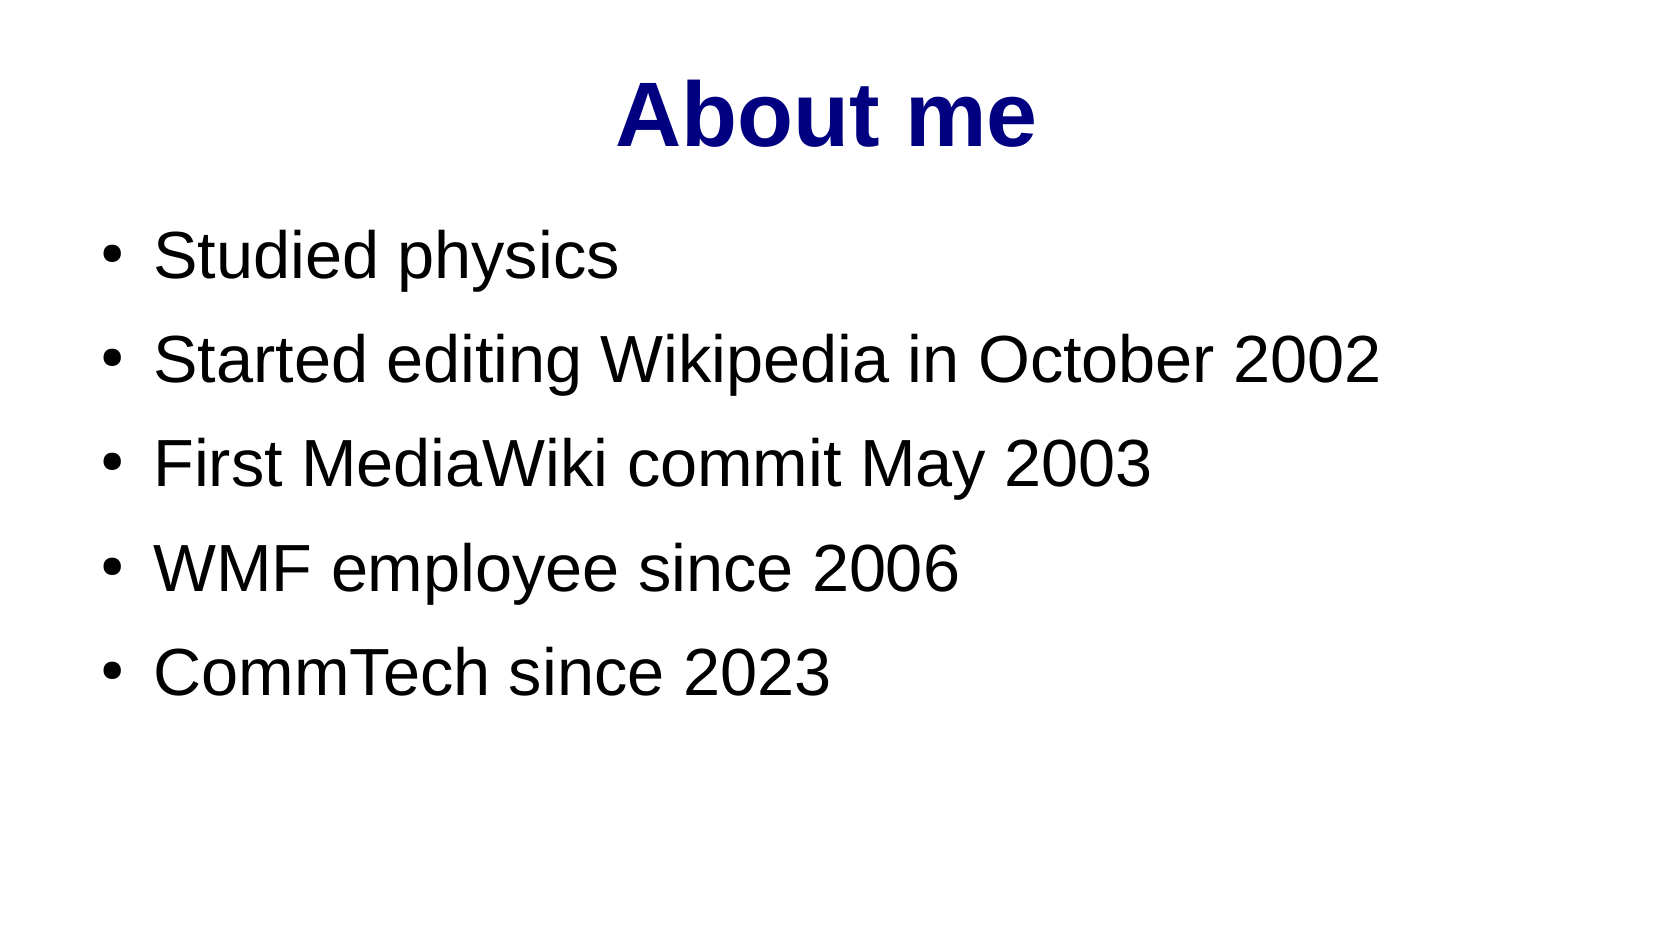

# About me
Studied physics
Started editing Wikipedia in October 2002
First MediaWiki commit May 2003
WMF employee since 2006
CommTech since 2023